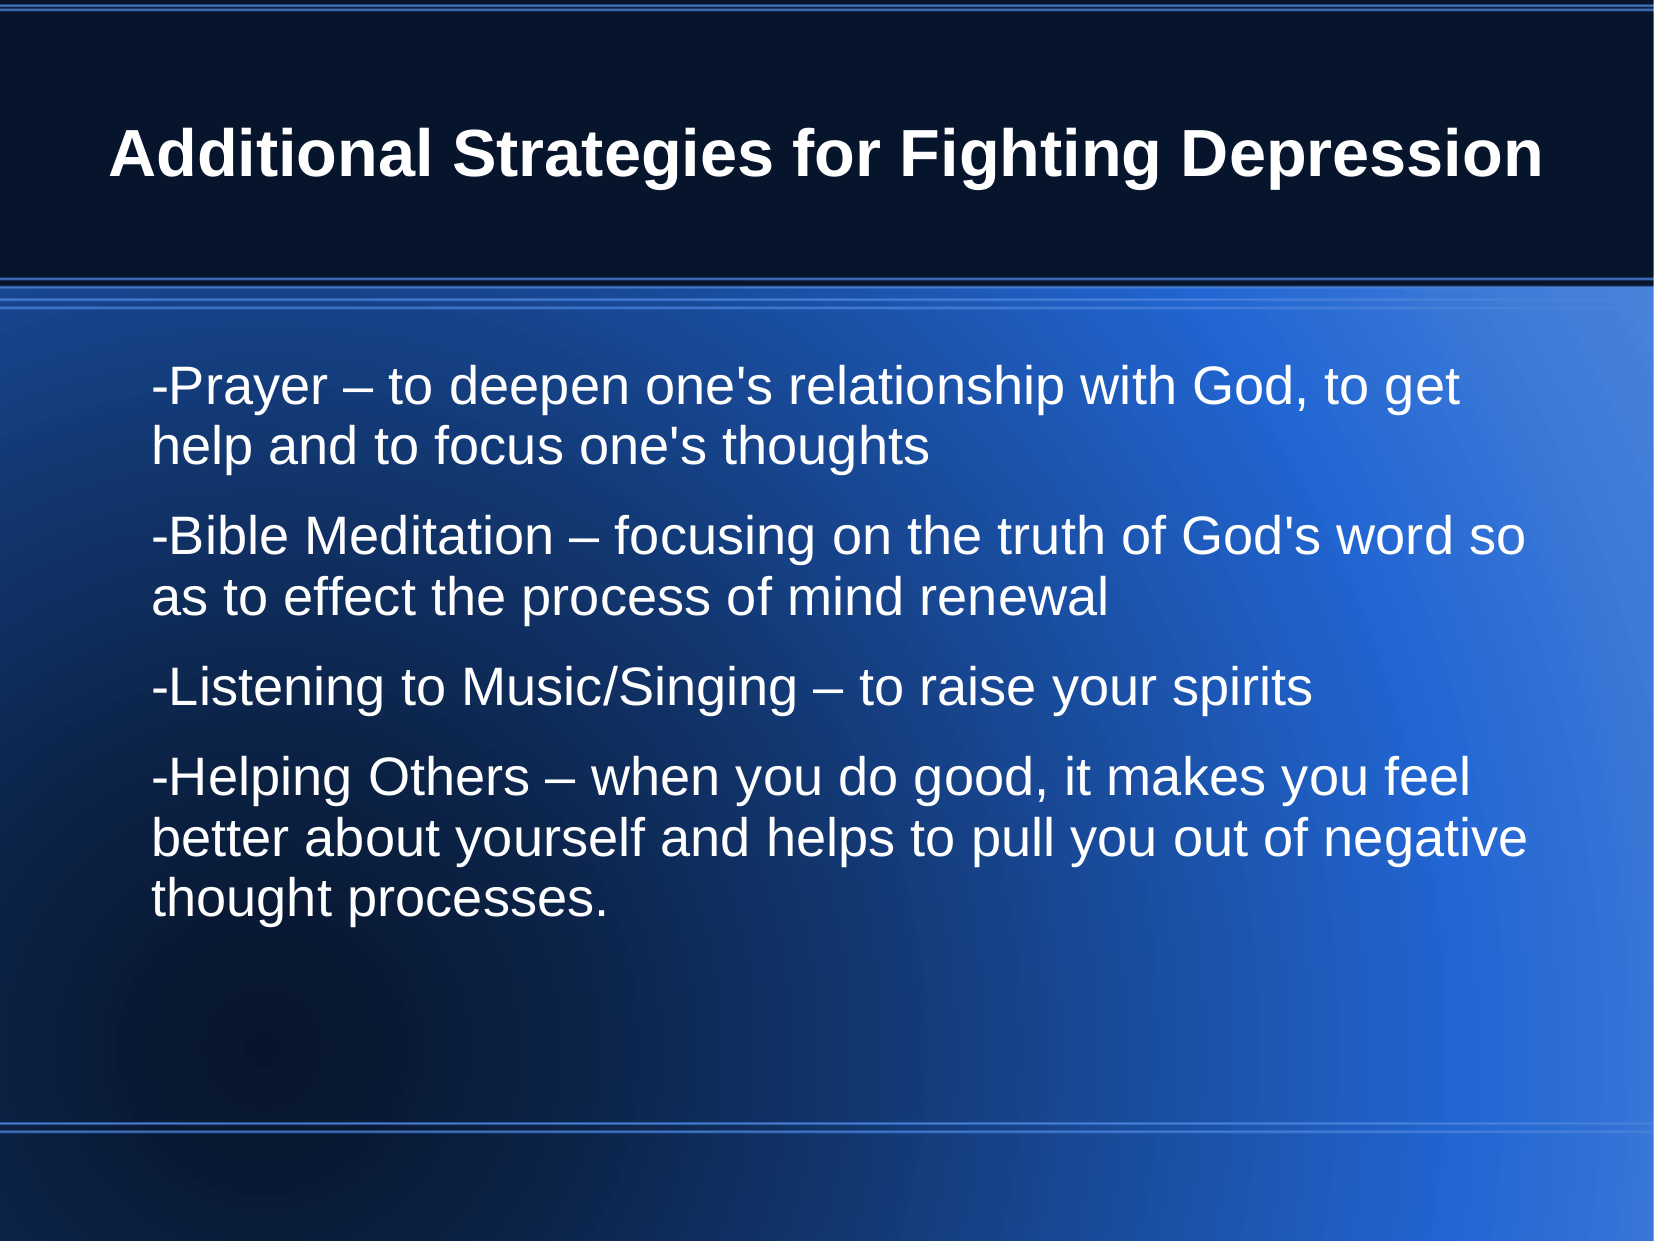

# Additional Strategies for Fighting Depression
-Prayer – to deepen one's relationship with God, to get help and to focus one's thoughts
-Bible Meditation – focusing on the truth of God's word so as to effect the process of mind renewal
-Listening to Music/Singing – to raise your spirits
-Helping Others – when you do good, it makes you feel better about yourself and helps to pull you out of negative thought processes.